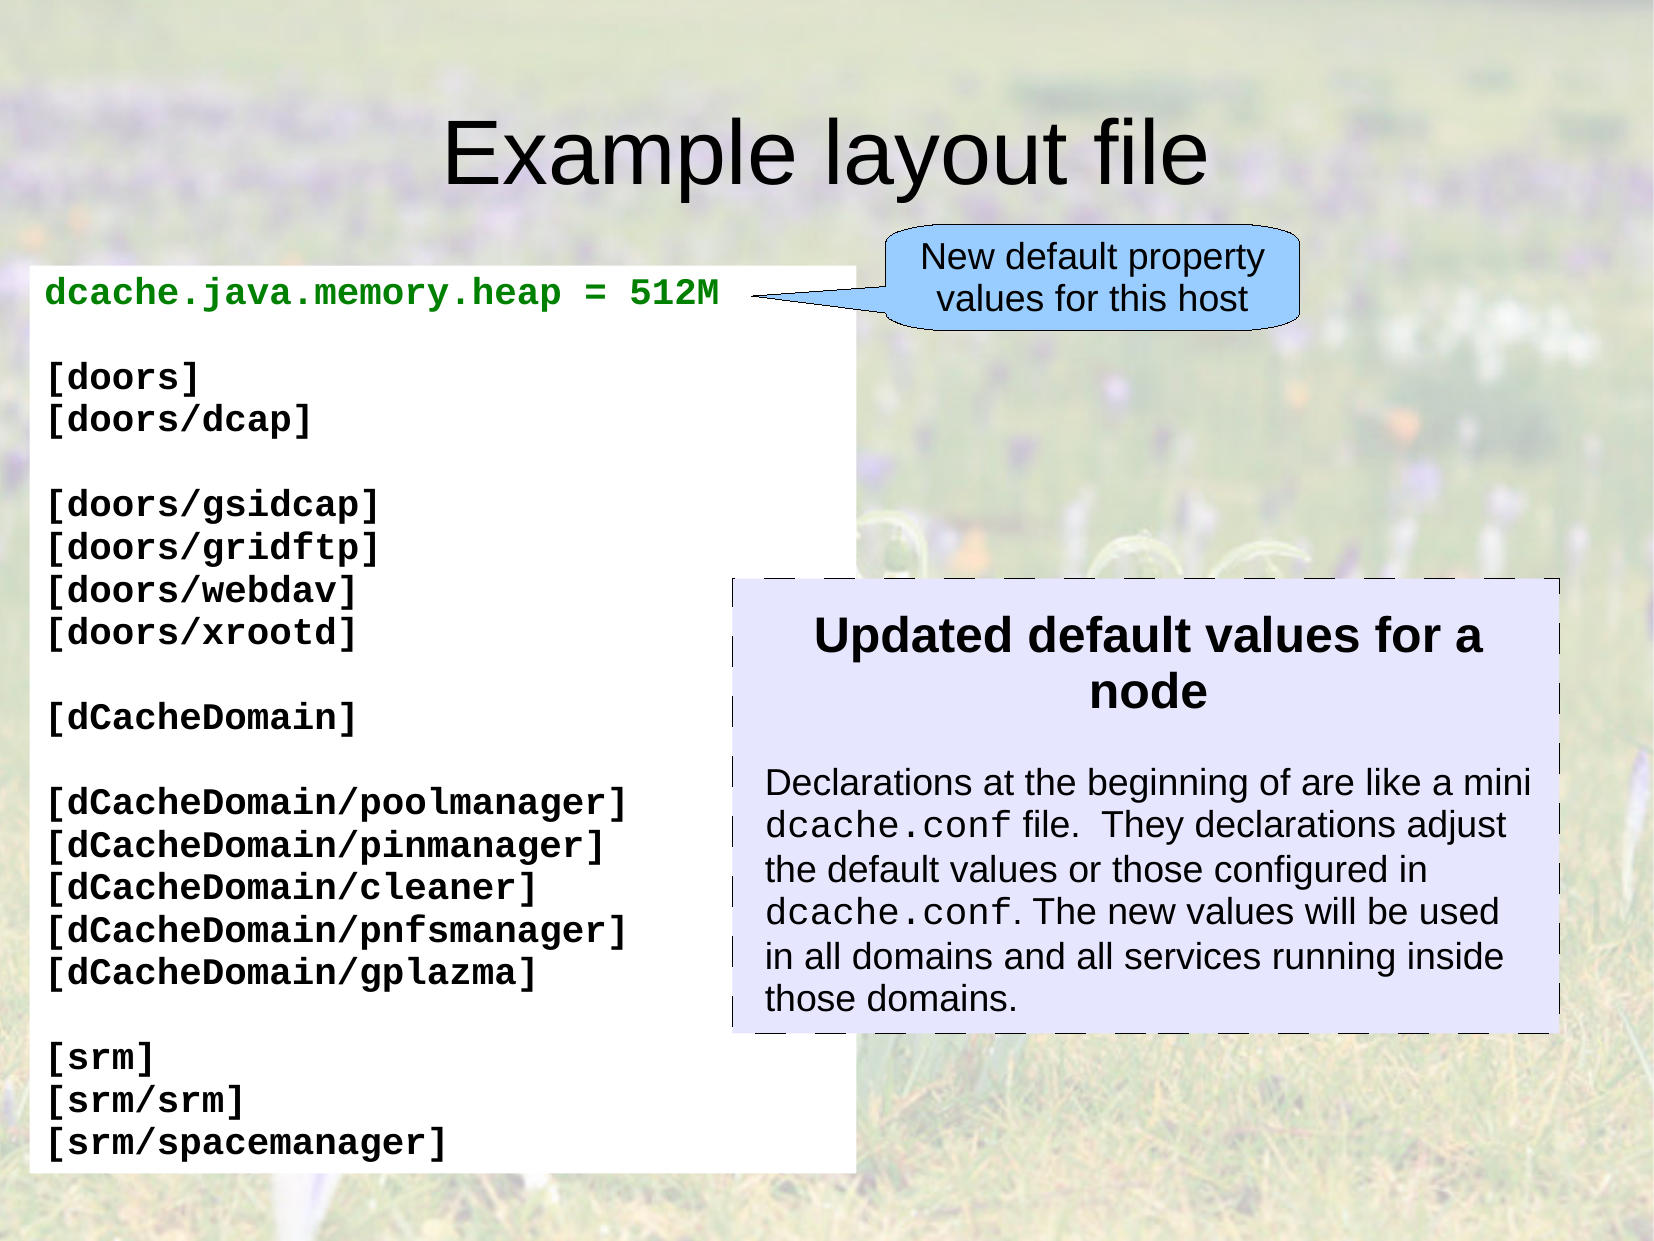

# Example layout file
New default property values for this host
dcache.java.memory.heap = 512M
[doors]
[doors/dcap]
[doors/gsidcap]
[doors/gridftp]
[doors/webdav]
[doors/xrootd]
[dCacheDomain]
[dCacheDomain/poolmanager]
[dCacheDomain/pinmanager]
[dCacheDomain/cleaner]
[dCacheDomain/pnfsmanager]
[dCacheDomain/gplazma]
[srm]
[srm/srm]
[srm/spacemanager]
Updated default values for a node
Declarations at the beginning of are like a mini dcache.conf file. They declarations adjust the default values or those configured in dcache.conf. The new values will be used in all domains and all services running inside those domains.